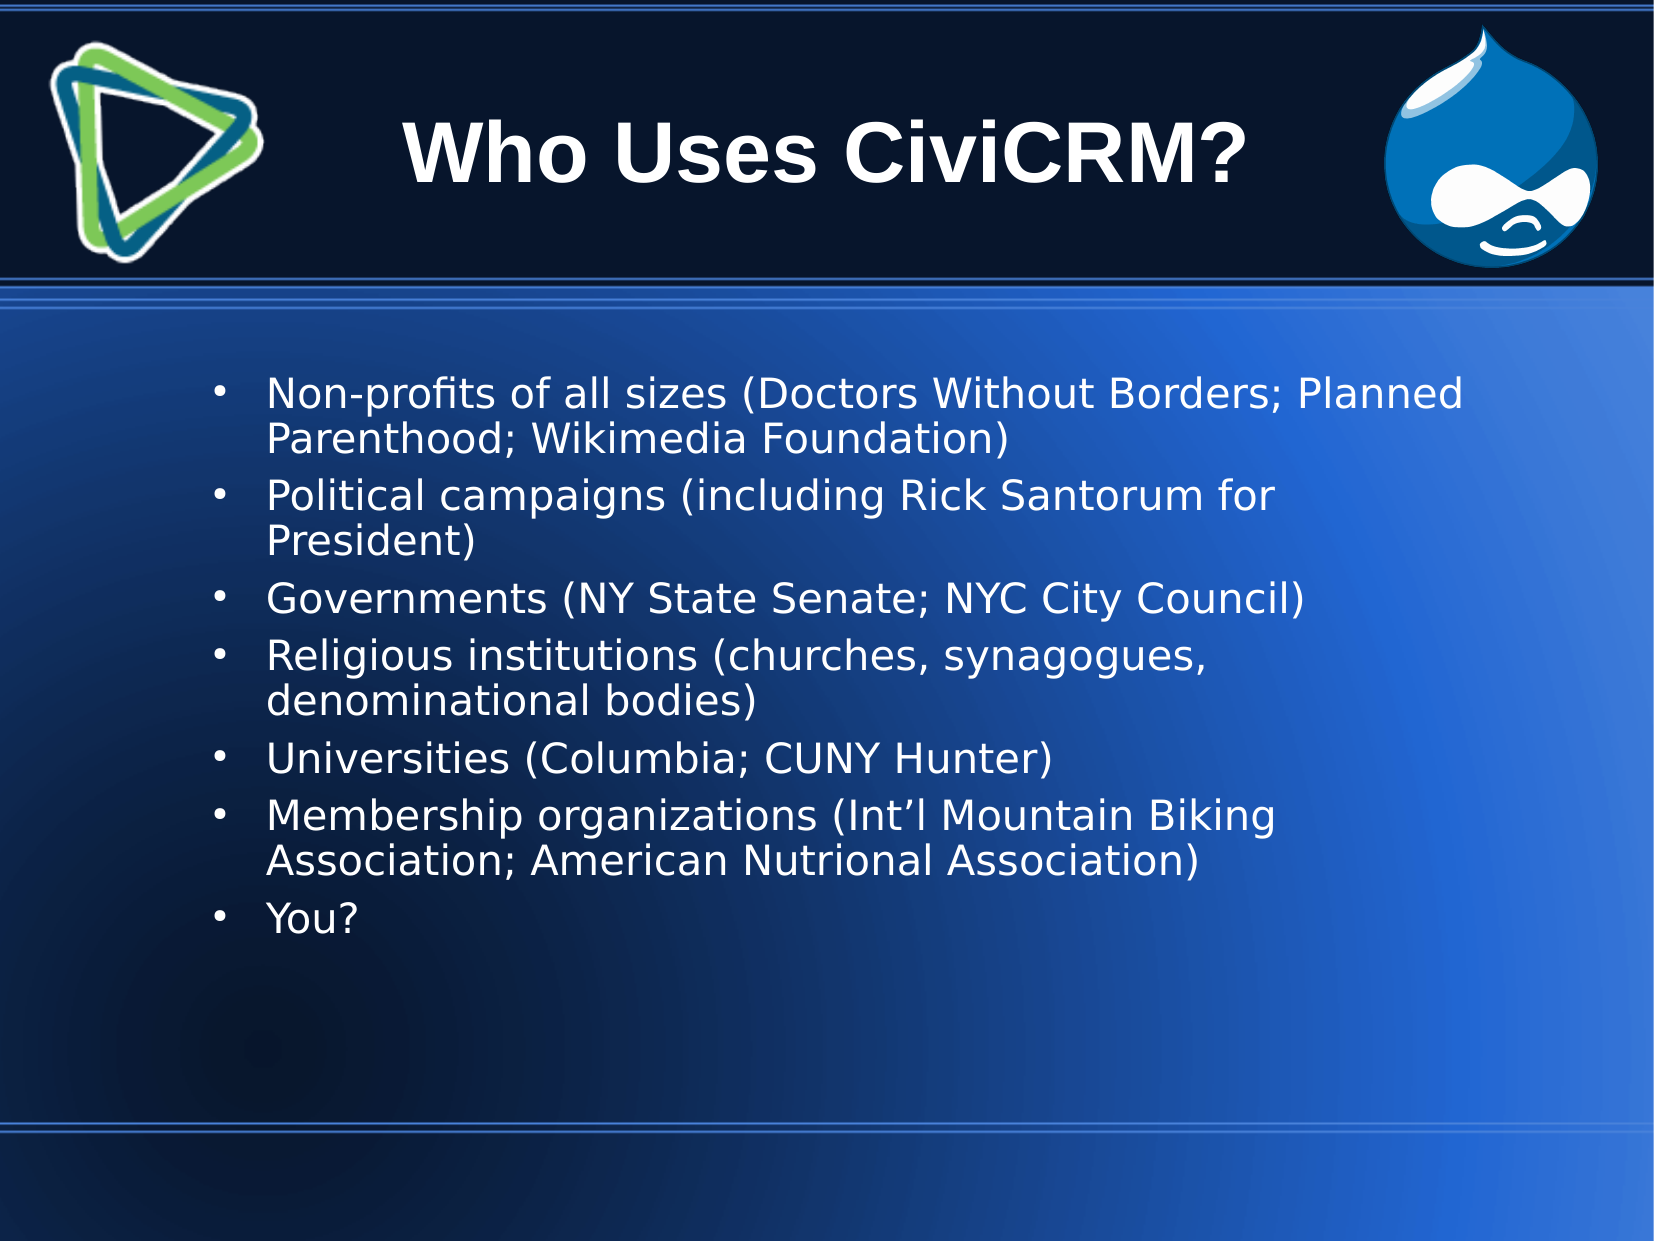

# Who Uses CiviCRM?
Non-profits of all sizes (Doctors Without Borders; Planned Parenthood; Wikimedia Foundation)
Political campaigns (including Rick Santorum for President)
Governments (NY State Senate; NYC City Council)
Religious institutions (churches, synagogues, denominational bodies)
Universities (Columbia; CUNY Hunter)
Membership organizations (Int’l Mountain Biking Association; American Nutrional Association)
You?